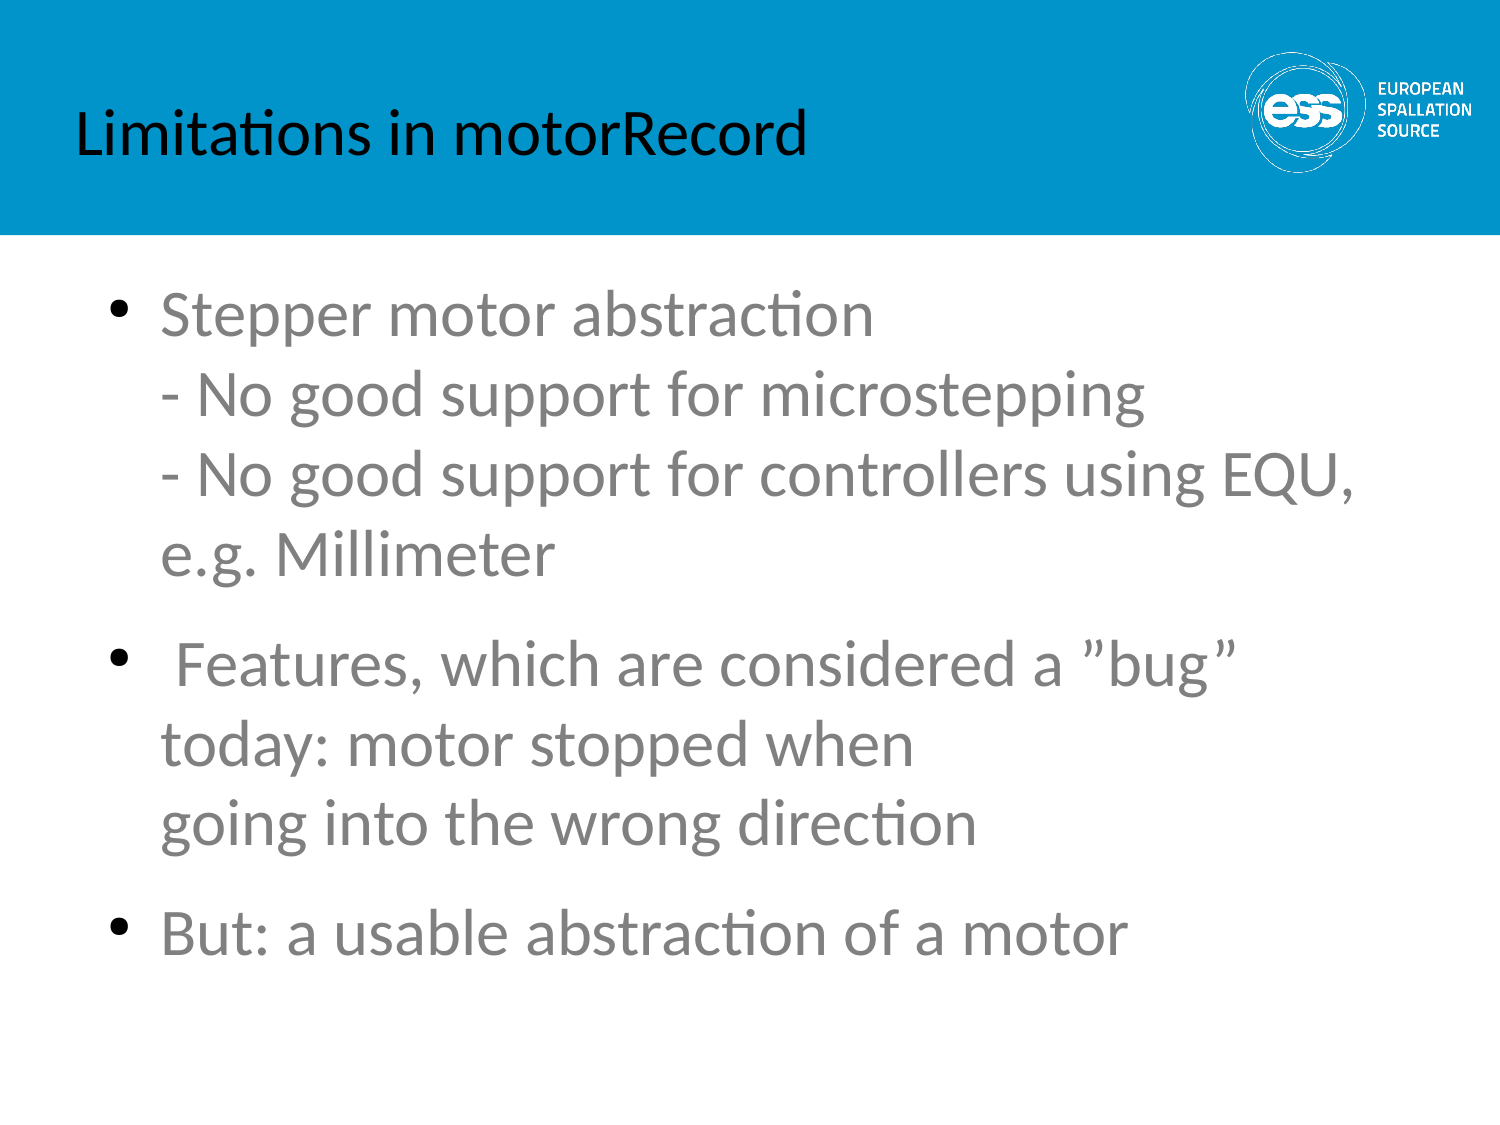

# Limitations in motorRecord
Stepper motor abstraction
- No good support for microstepping
- No good support for controllers using EQU, e.g. Millimeter
 Features, which are considered a ”bug” today: motor stopped when
going into the wrong direction
But: a usable abstraction of a motor